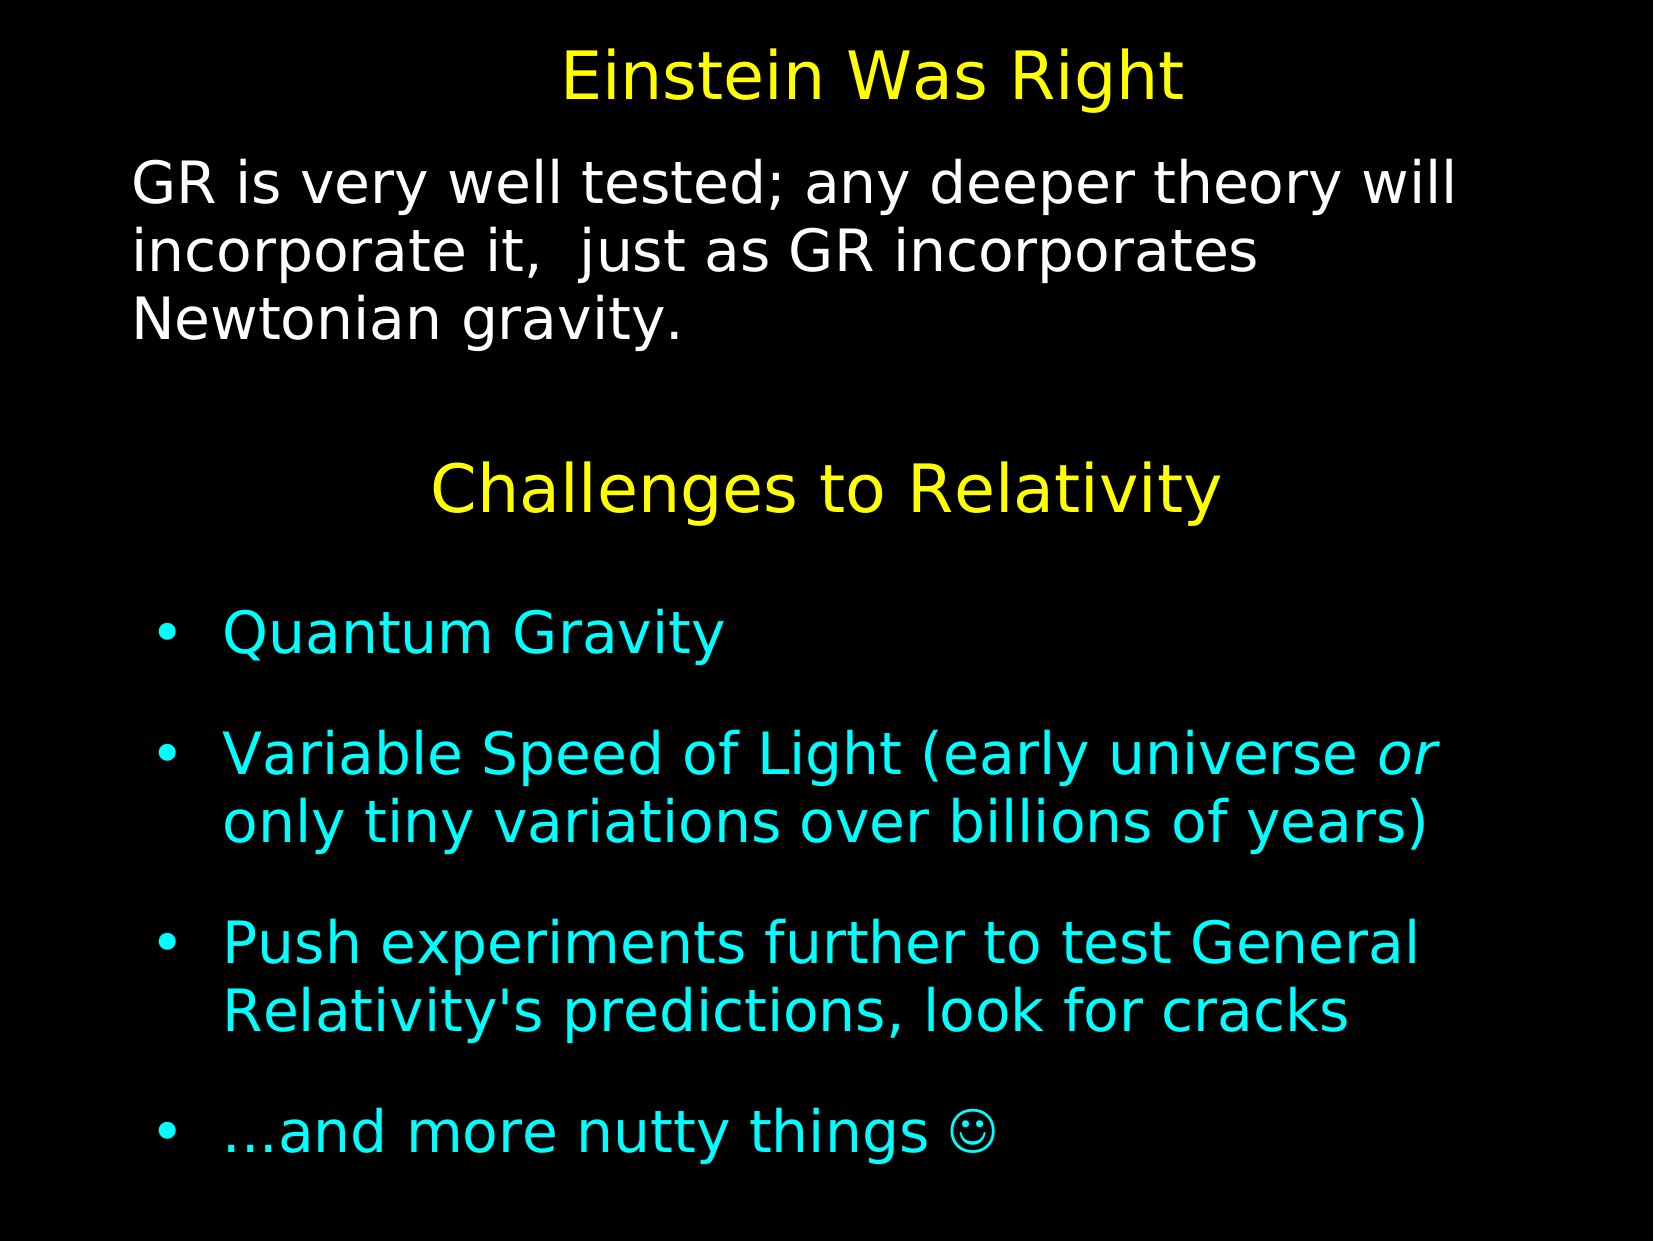

Einstein Was Right
GR is very well tested; any deeper theory will incorporate it, just as GR incorporates Newtonian gravity.
Challenges to Relativity
•	Quantum Gravity
•	Variable Speed of Light (early universe or only tiny variations over billions of years)
•	Push experiments further to test General Relativity's predictions, look for cracks
•	...and more nutty things 